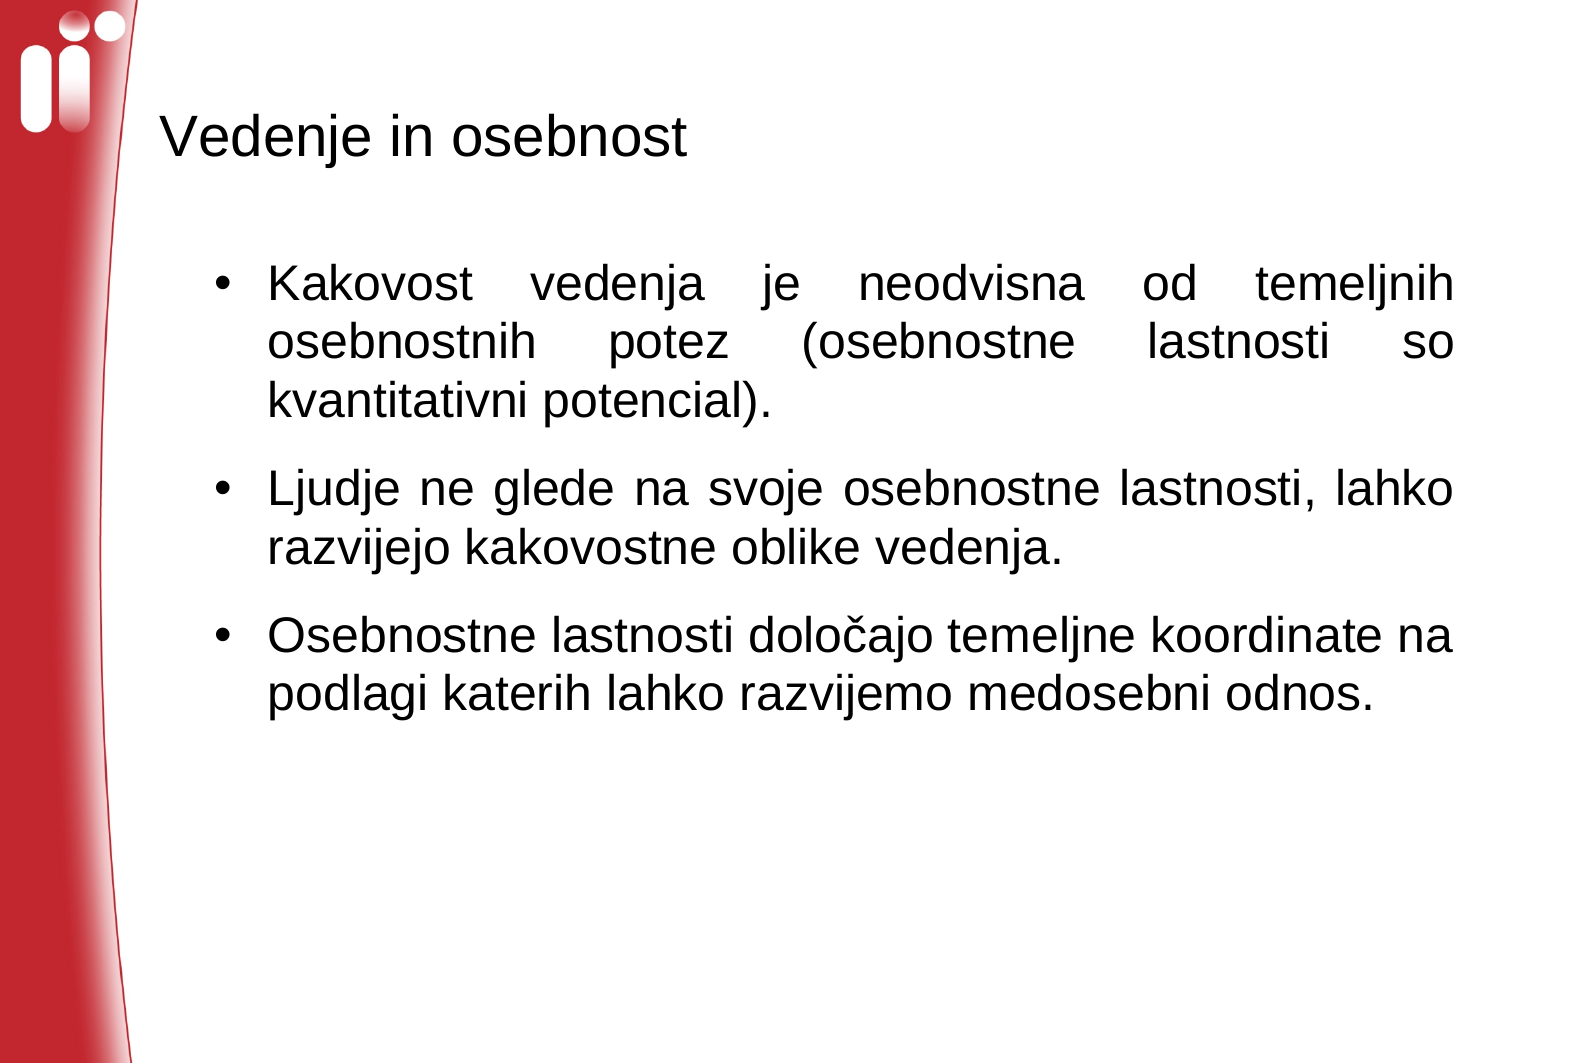

# Vedenje in osebnost
Kakovost vedenja je neodvisna od temeljnih osebnostnih potez (osebnostne lastnosti so kvantitativni potencial).
Ljudje ne glede na svoje osebnostne lastnosti, lahko razvijejo kakovostne oblike vedenja.
Osebnostne lastnosti določajo temeljne koordinate na podlagi katerih lahko razvijemo medosebni odnos.